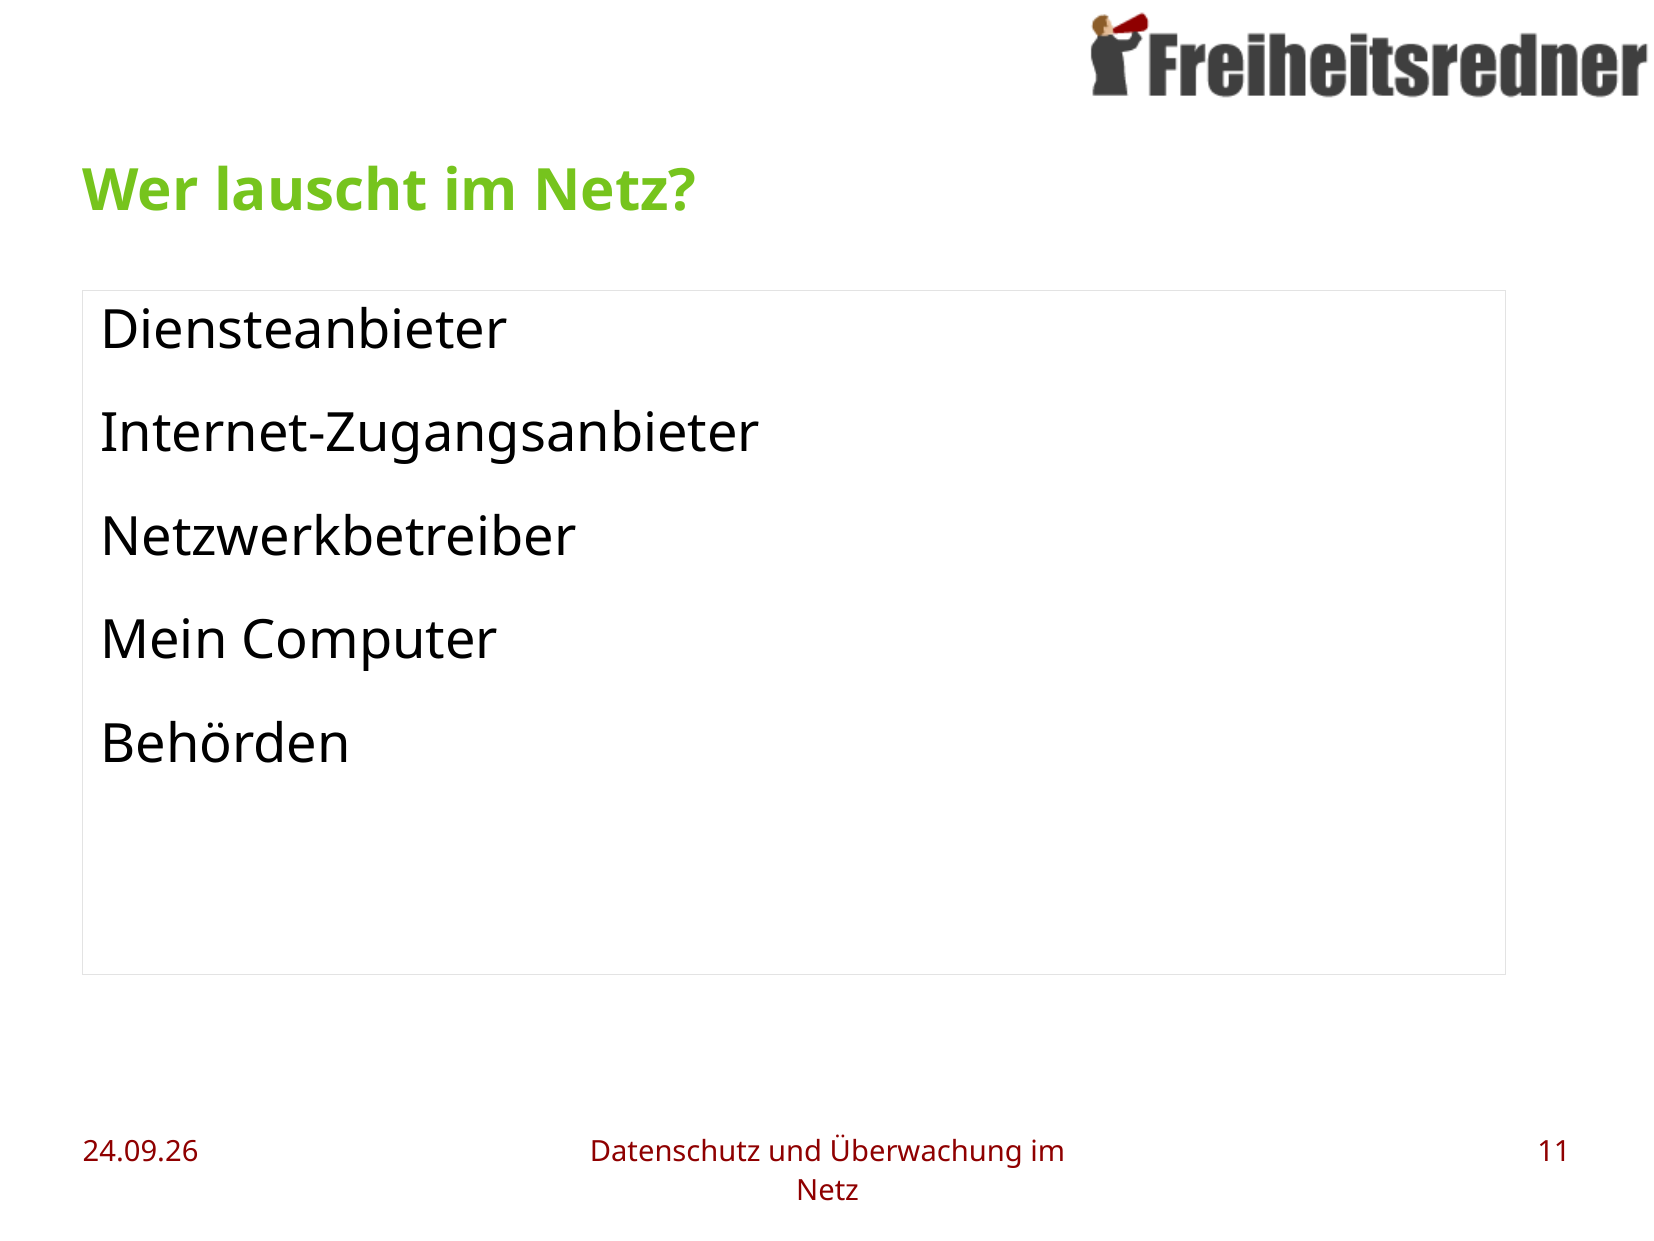

# Wer lauscht im Netz?
Diensteanbieter
Internet-Zugangsanbieter
Netzwerkbetreiber
Mein Computer
Behörden
Überwachungsmaßnahmen
11